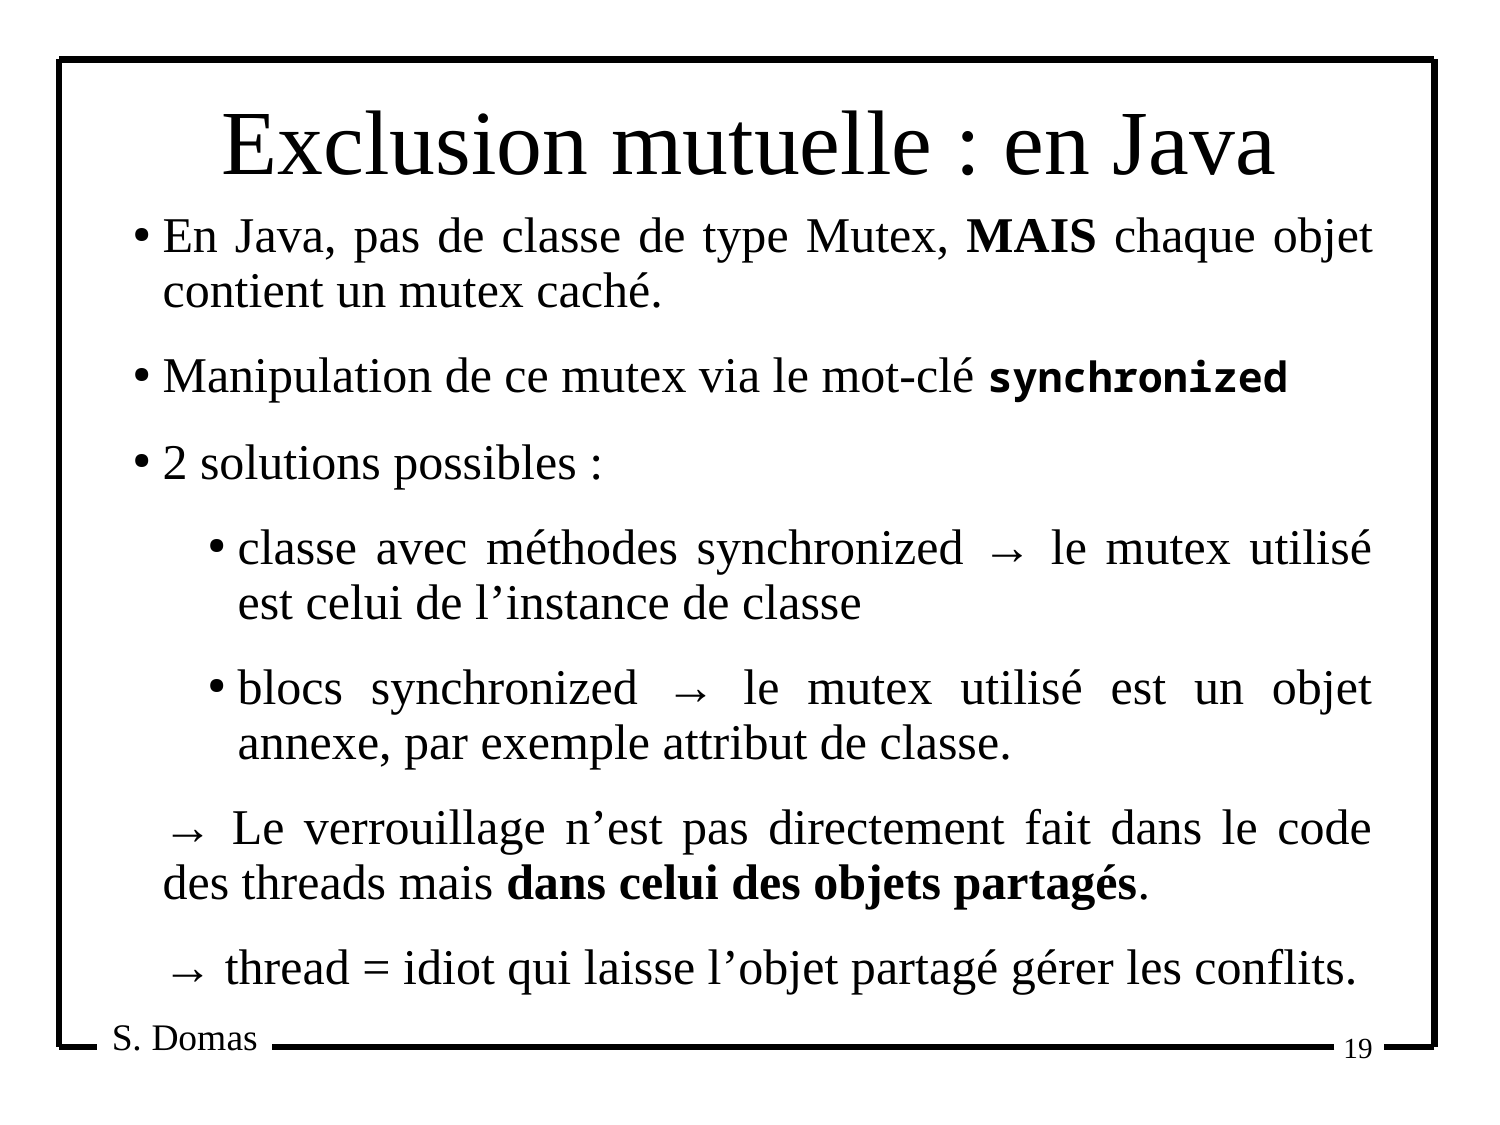

# Exclusion mutuelle : en Java
S. Domas
En Java, pas de classe de type Mutex, MAIS chaque objet contient un mutex caché.
Manipulation de ce mutex via le mot-clé synchronized
2 solutions possibles :
classe avec méthodes synchronized → le mutex utilisé est celui de l’instance de classe
blocs synchronized → le mutex utilisé est un objet annexe, par exemple attribut de classe.
→ Le verrouillage n’est pas directement fait dans le code des threads mais dans celui des objets partagés.
→ thread = idiot qui laisse l’objet partagé gérer les conflits.
19